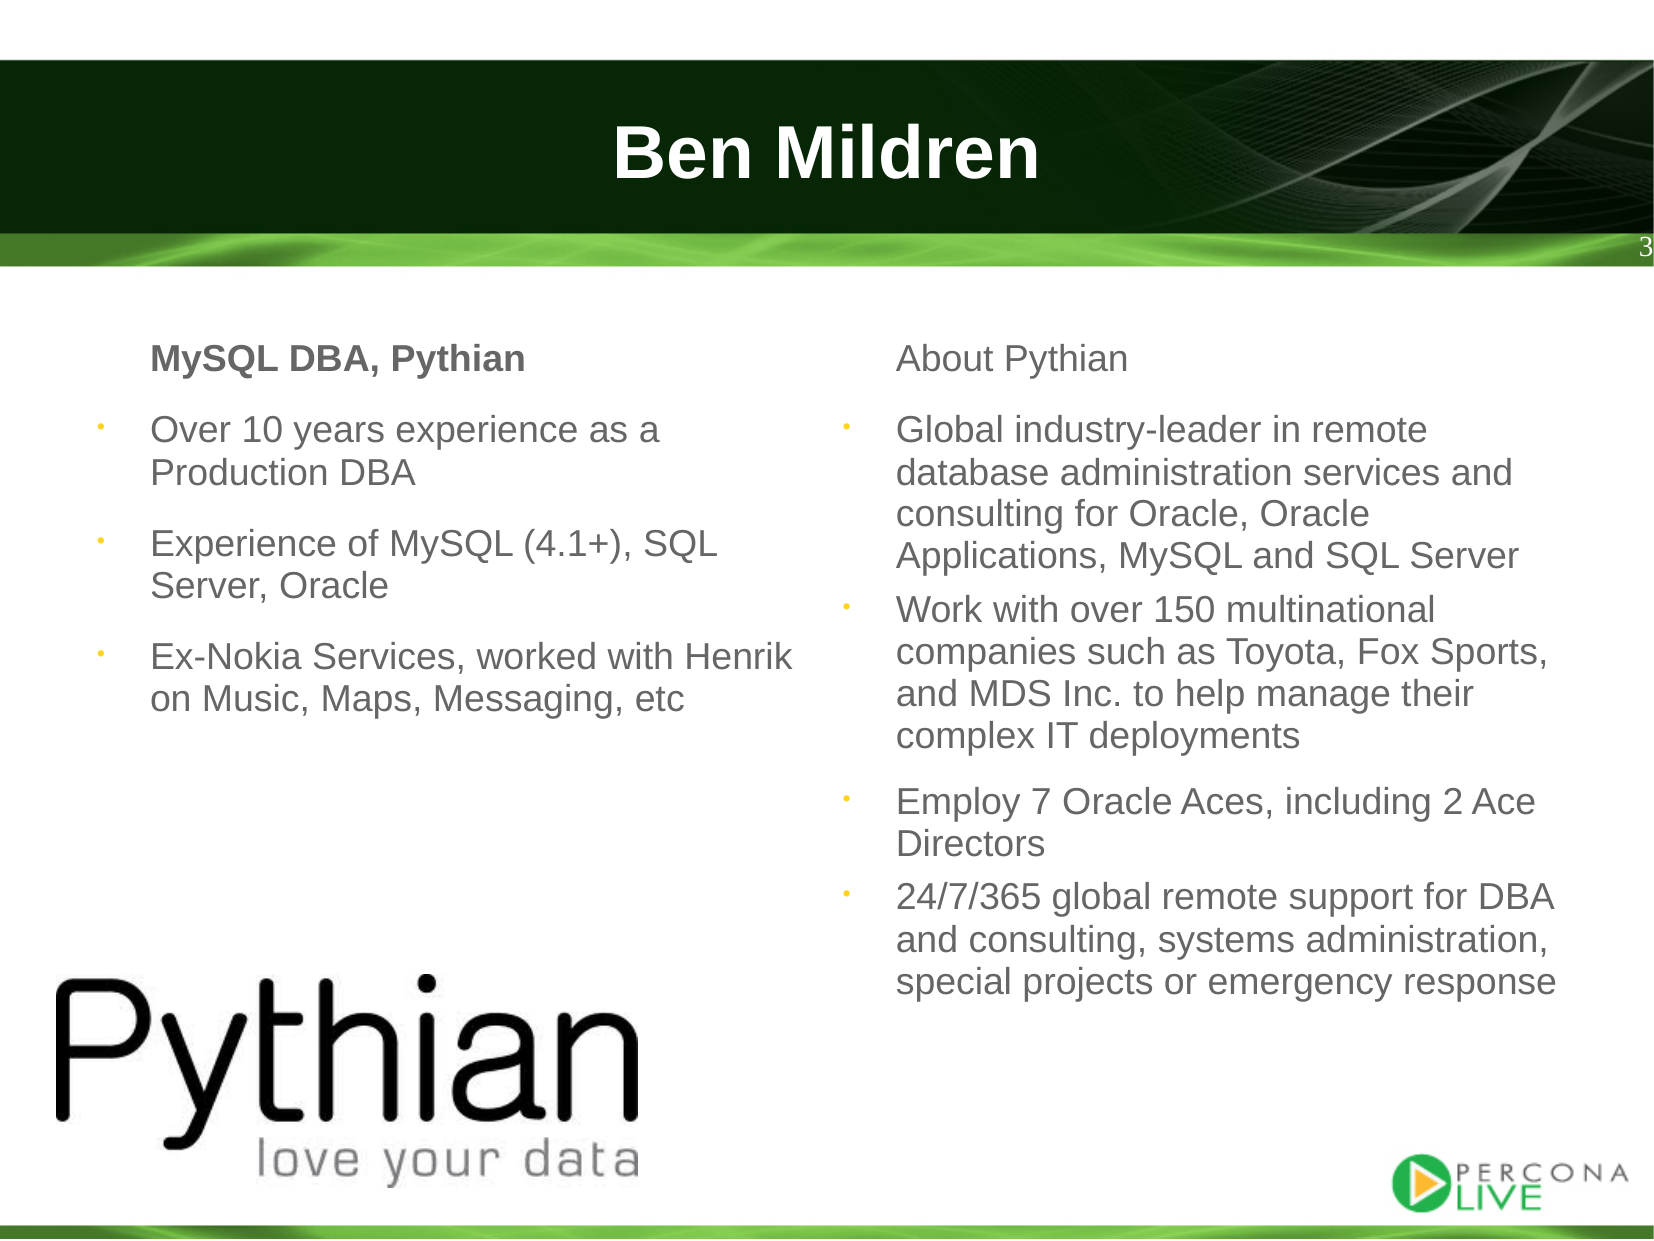

# Ben Mildren
3
MySQL DBA, Pythian
Over 10 years experience as a Production DBA
Experience of MySQL (4.1+), SQL Server, Oracle
Ex-Nokia Services, worked with Henrik on Music, Maps, Messaging, etc
About Pythian
Global industry-leader in remote database administration services and consulting for Oracle, Oracle Applications, MySQL and SQL Server
Work with over 150 multinational companies such as Toyota, Fox Sports, and MDS Inc. to help manage their complex IT deployments
Employ 7 Oracle Aces, including 2 Ace Directors
24/7/365 global remote support for DBA and consulting, systems administration, special projects or emergency response